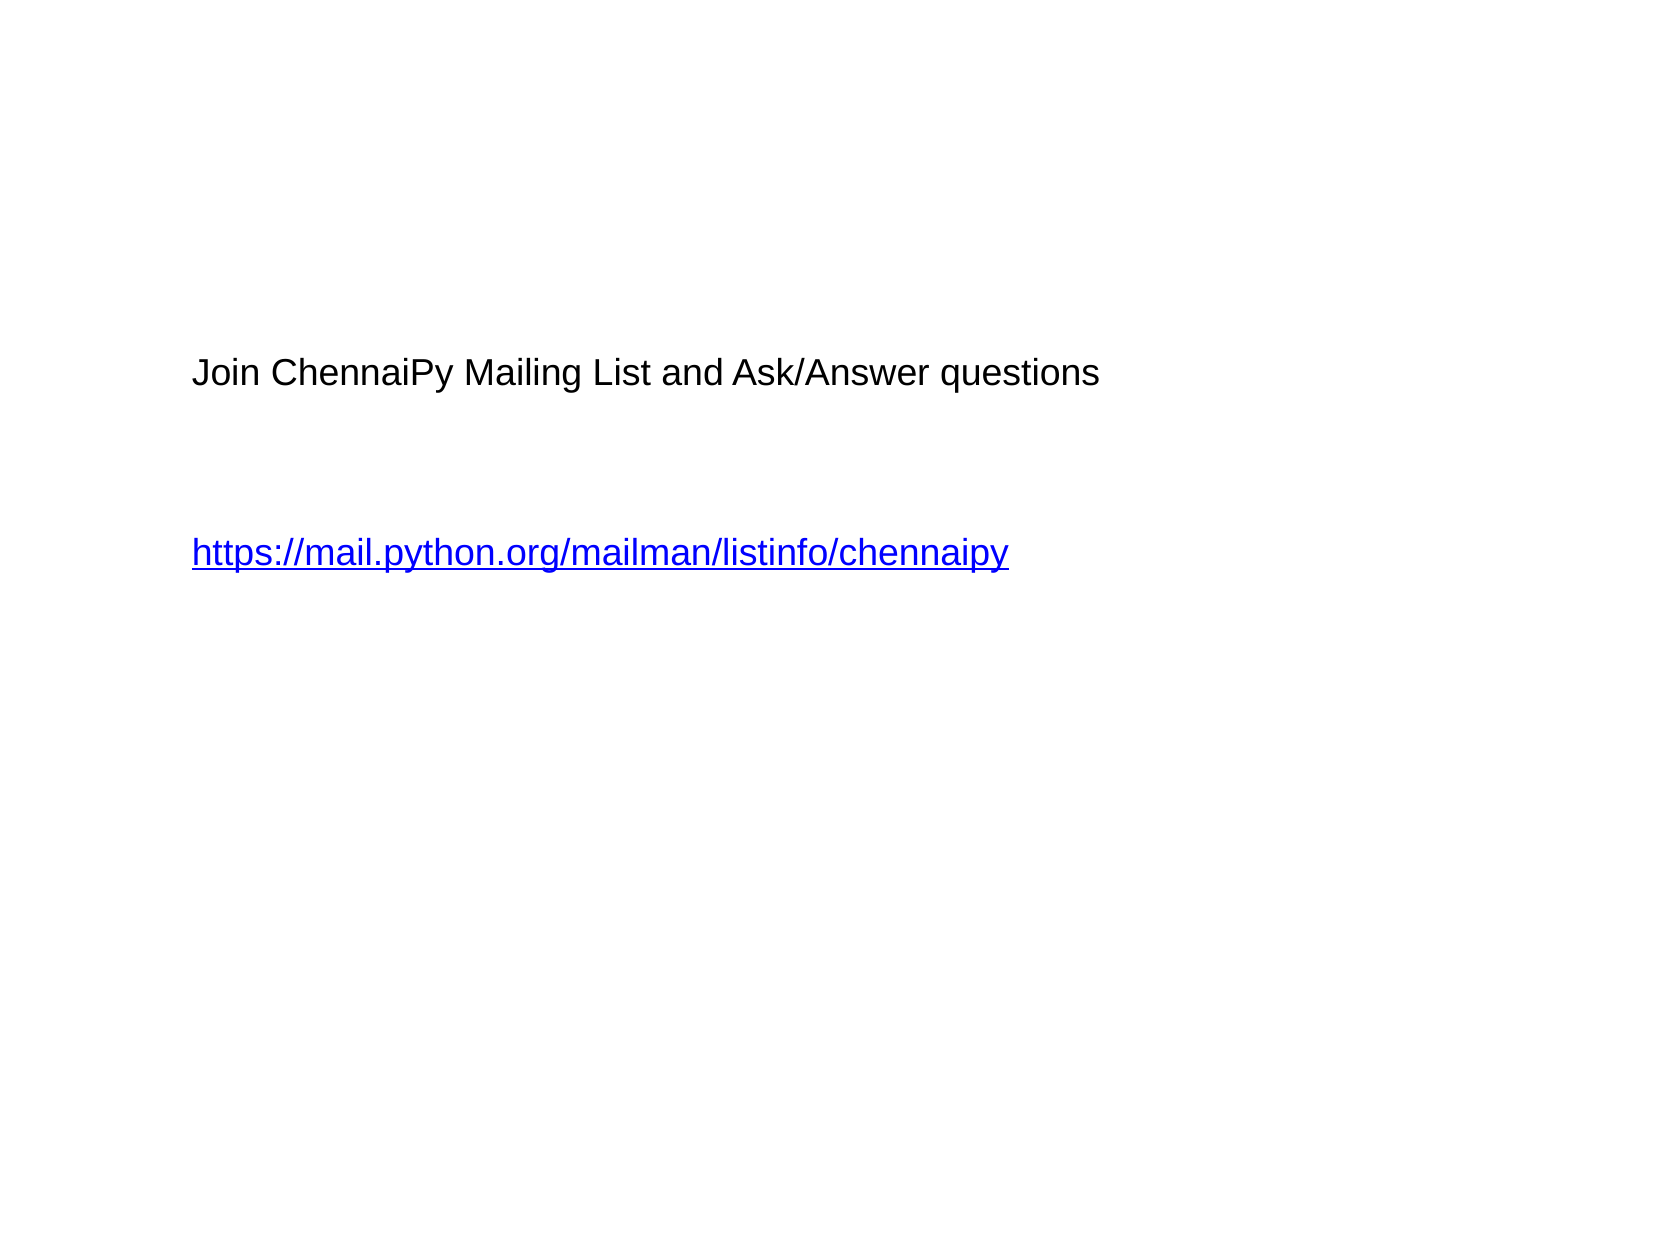

Join ChennaiPy Mailing List and Ask/Answer questions
https://mail.python.org/mailman/listinfo/chennaipy